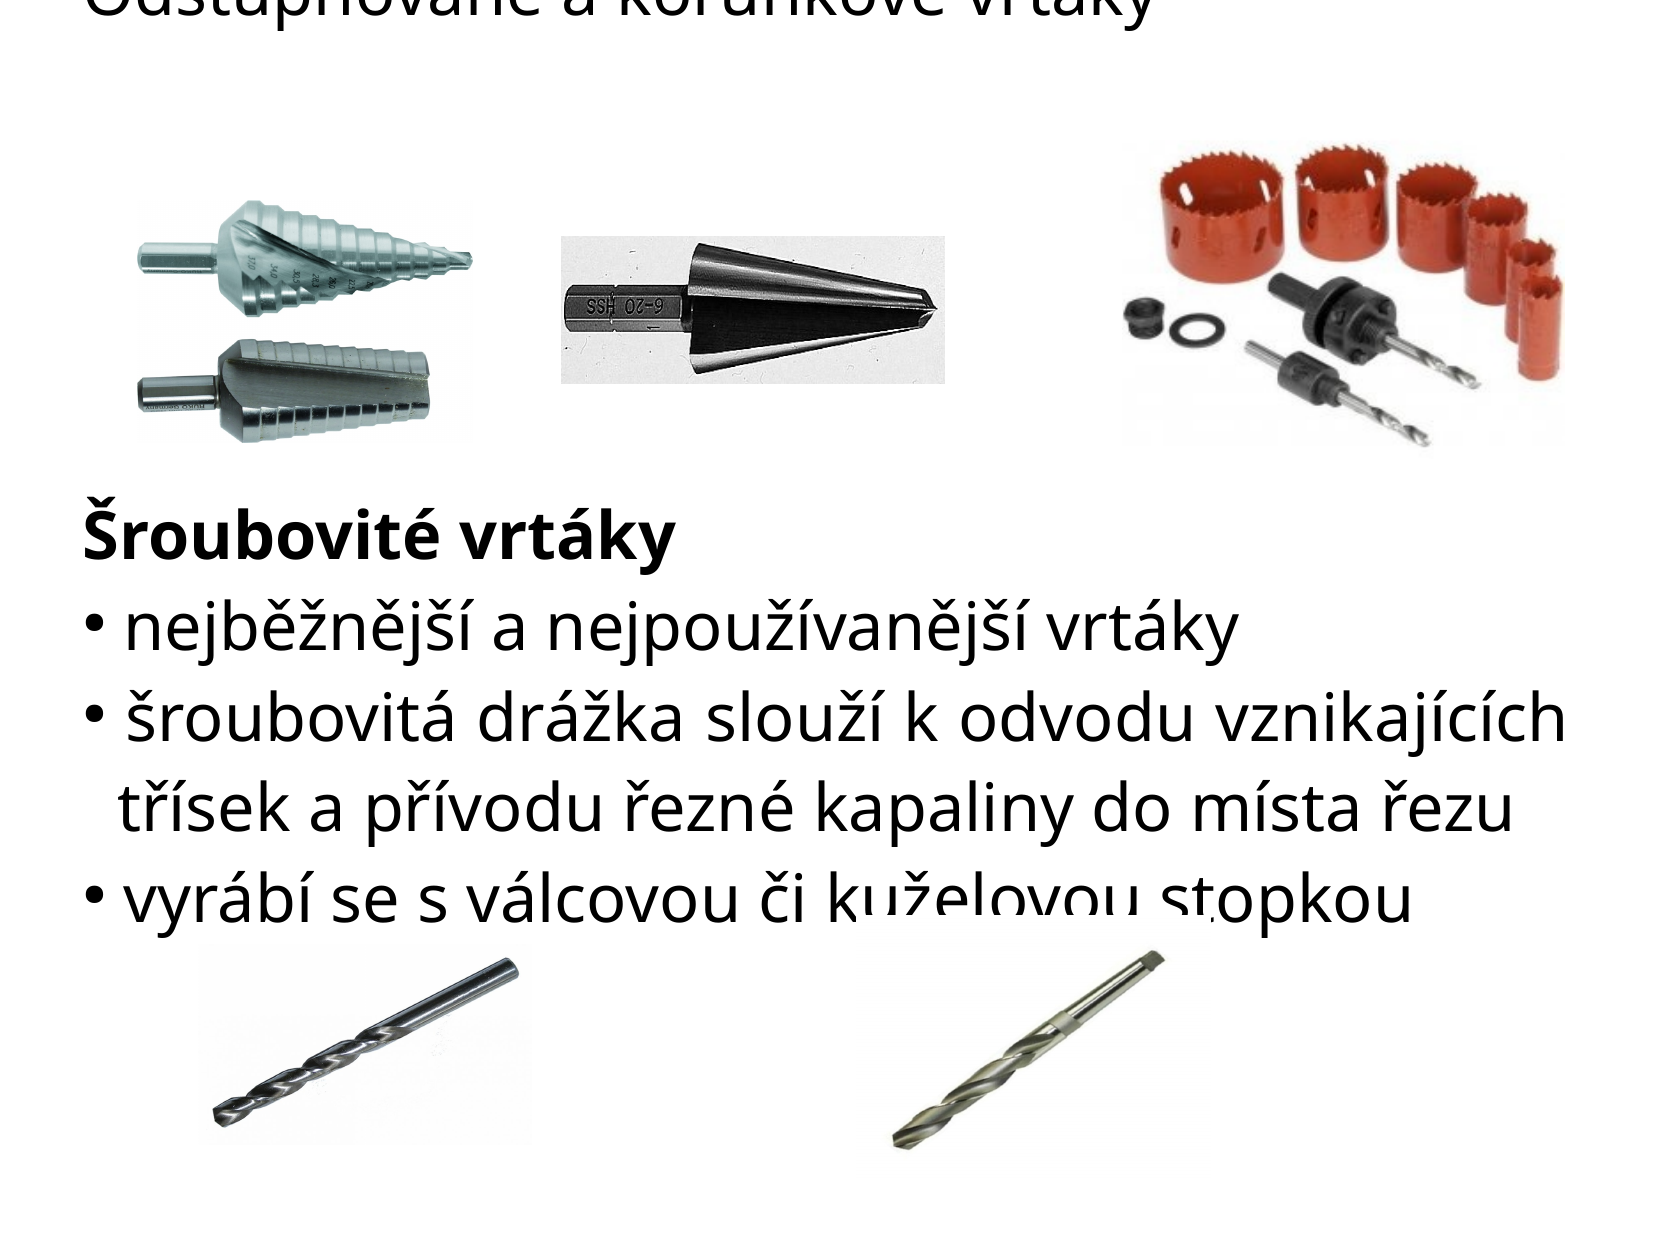

# Odstupňované a korunkové vrtáky
Šroubovité vrtáky
 nejběžnější a nejpoužívanější vrtáky
 šroubovitá drážka slouží k odvodu vznikajících
 třísek a přívodu řezné kapaliny do místa řezu
 vyrábí se s válcovou či kuželovou stopkou